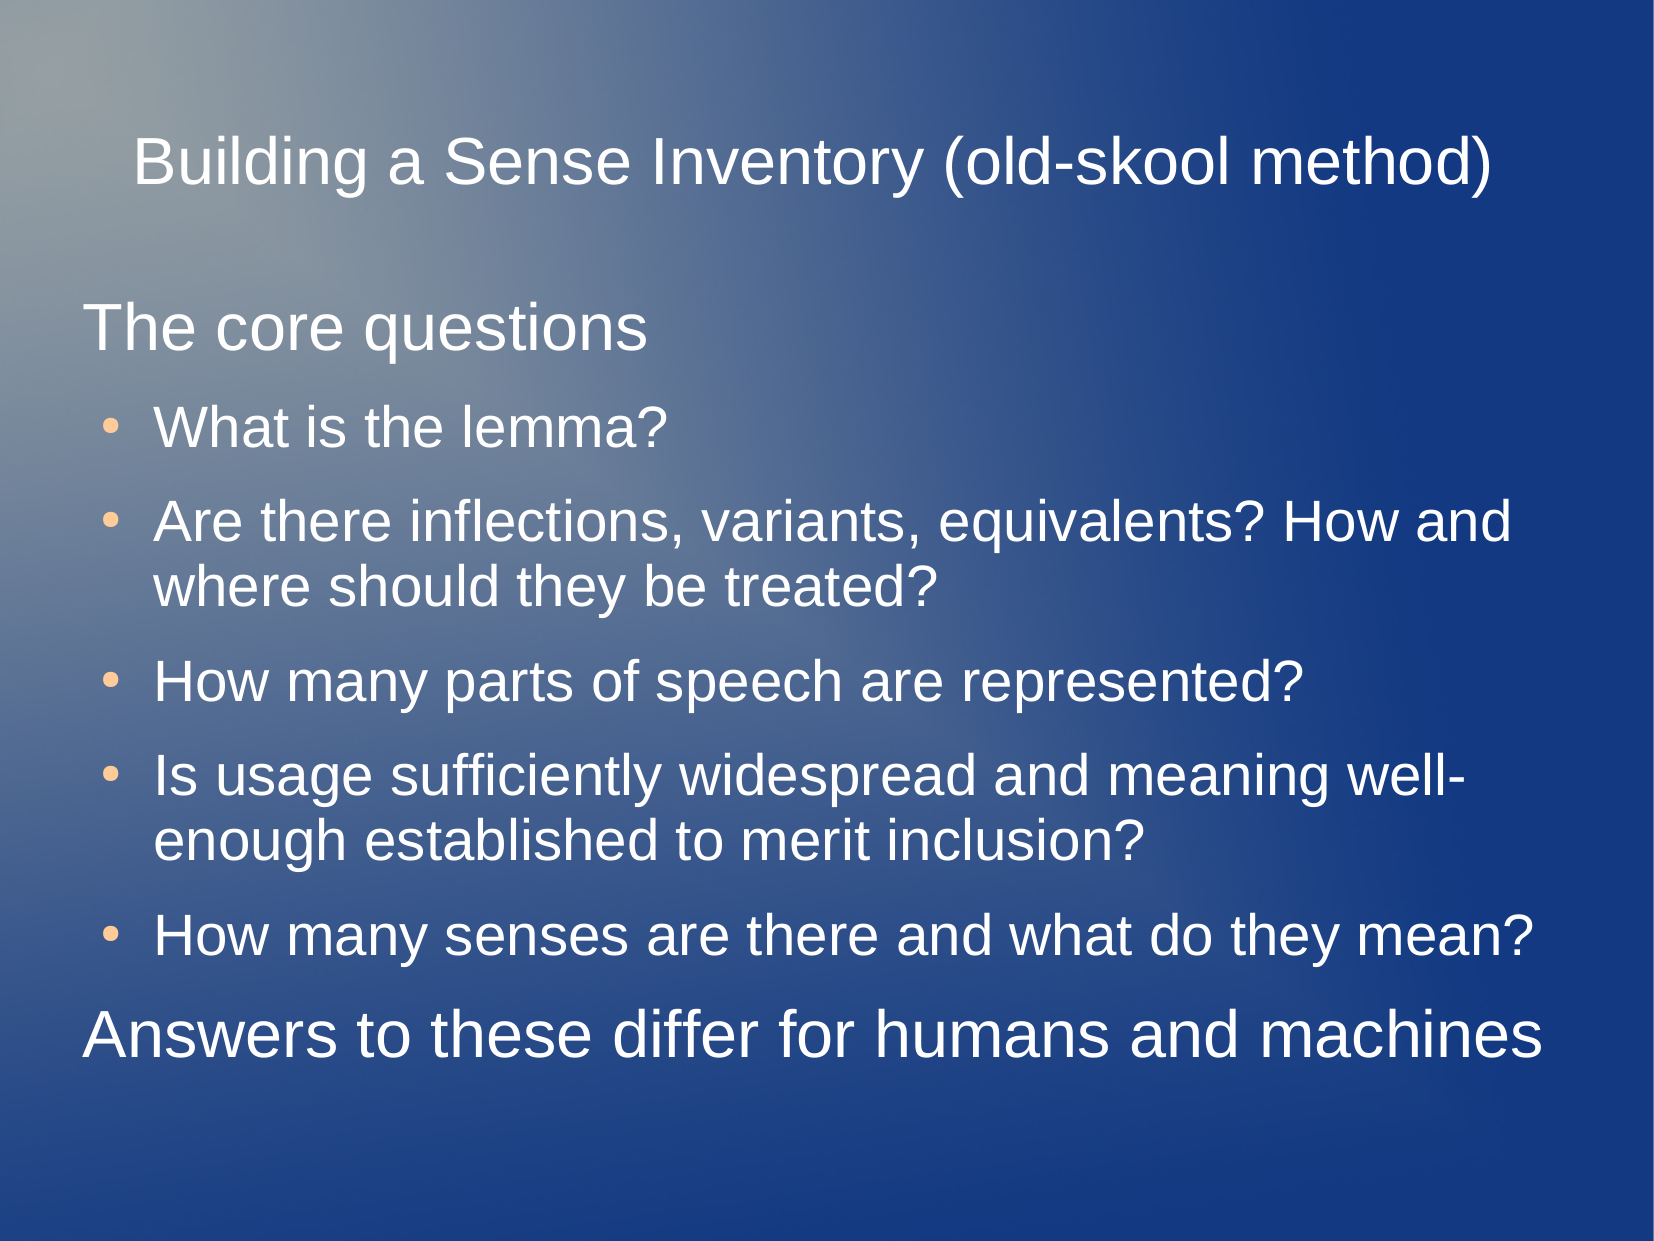

# Building a Sense Inventory (old-skool method)
The core questions
What is the lemma?
Are there inflections, variants, equivalents? How and where should they be treated?
How many parts of speech are represented?
Is usage sufficiently widespread and meaning well-enough established to merit inclusion?
How many senses are there and what do they mean?
Answers to these differ for humans and machines